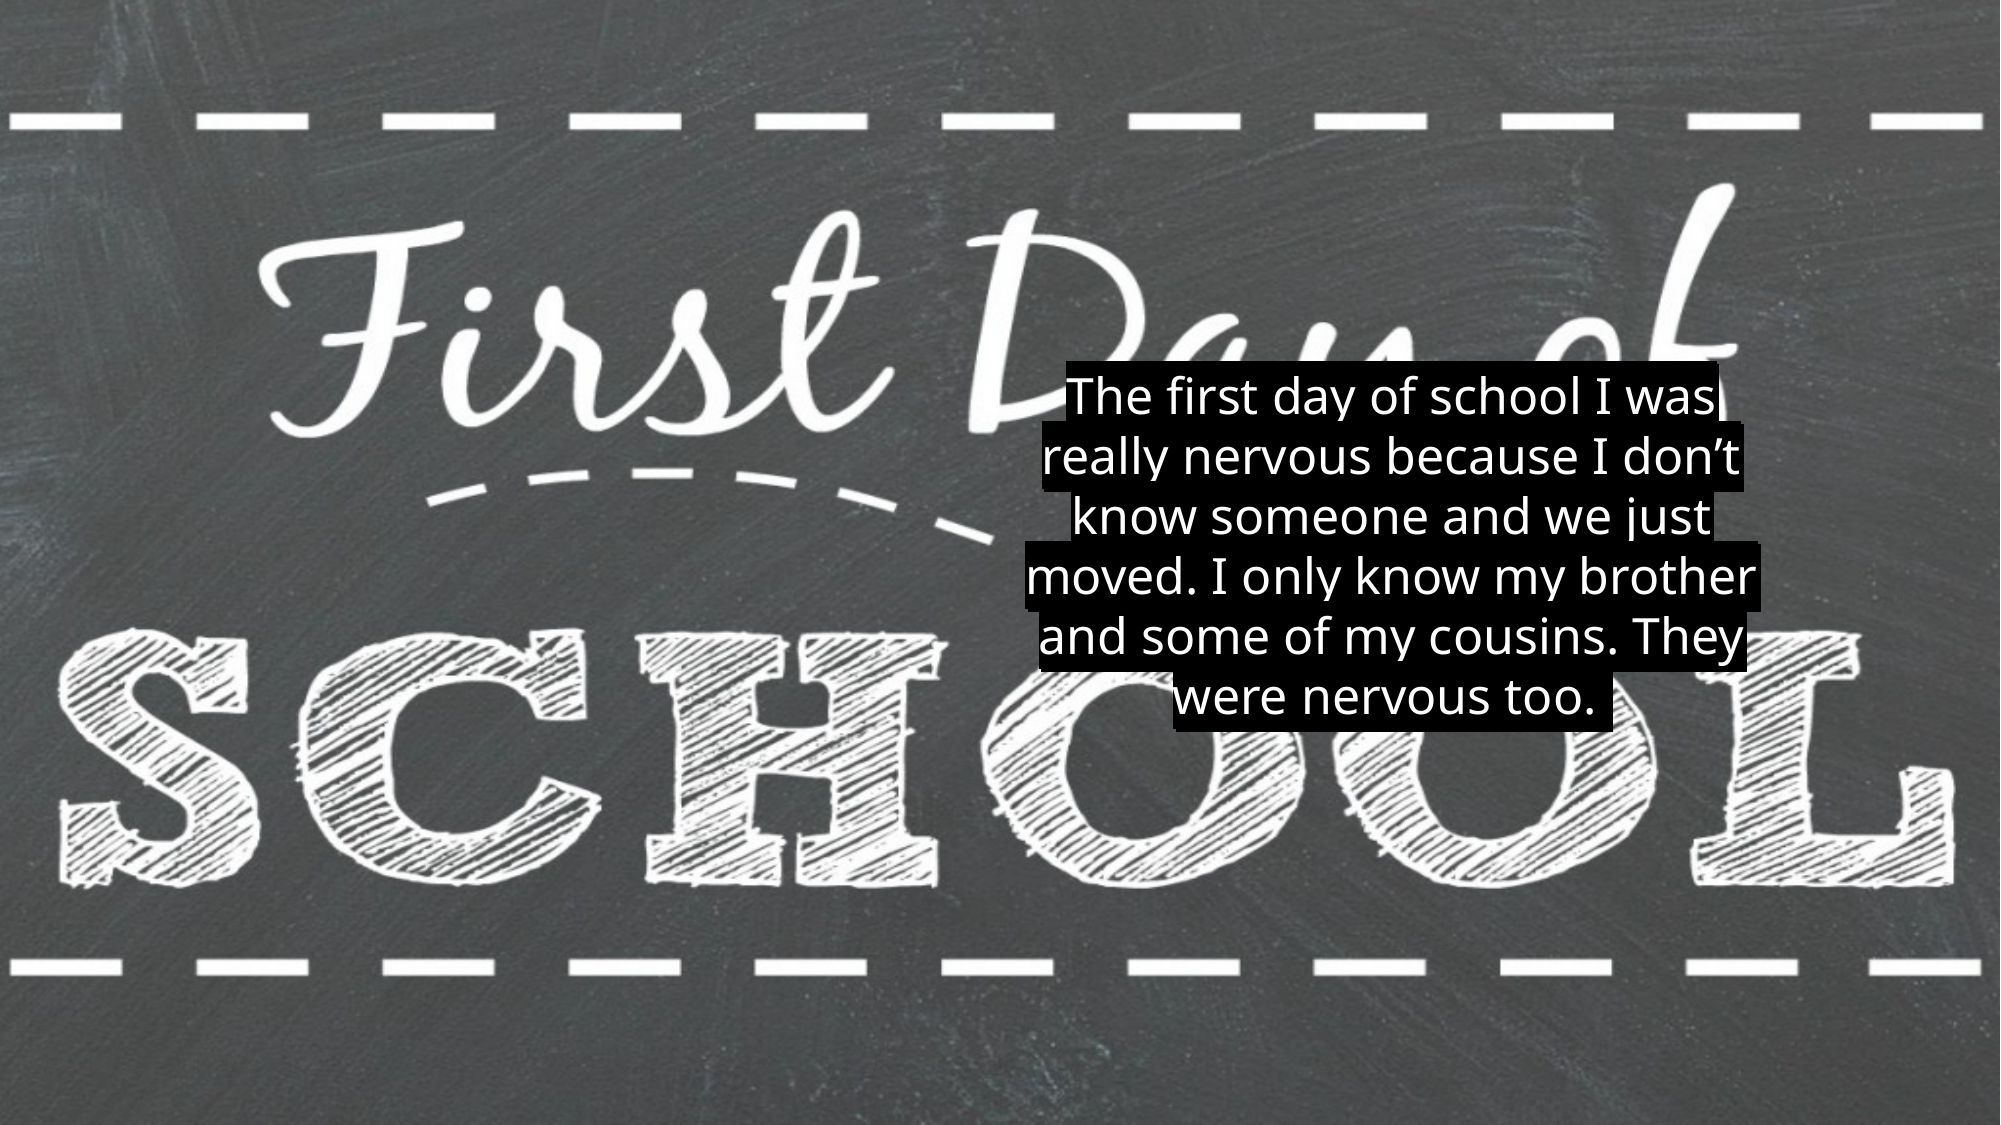

The first day of school I was really nervous because I don’t know someone and we just moved. I only know my brother and some of my cousins. They were nervous too.